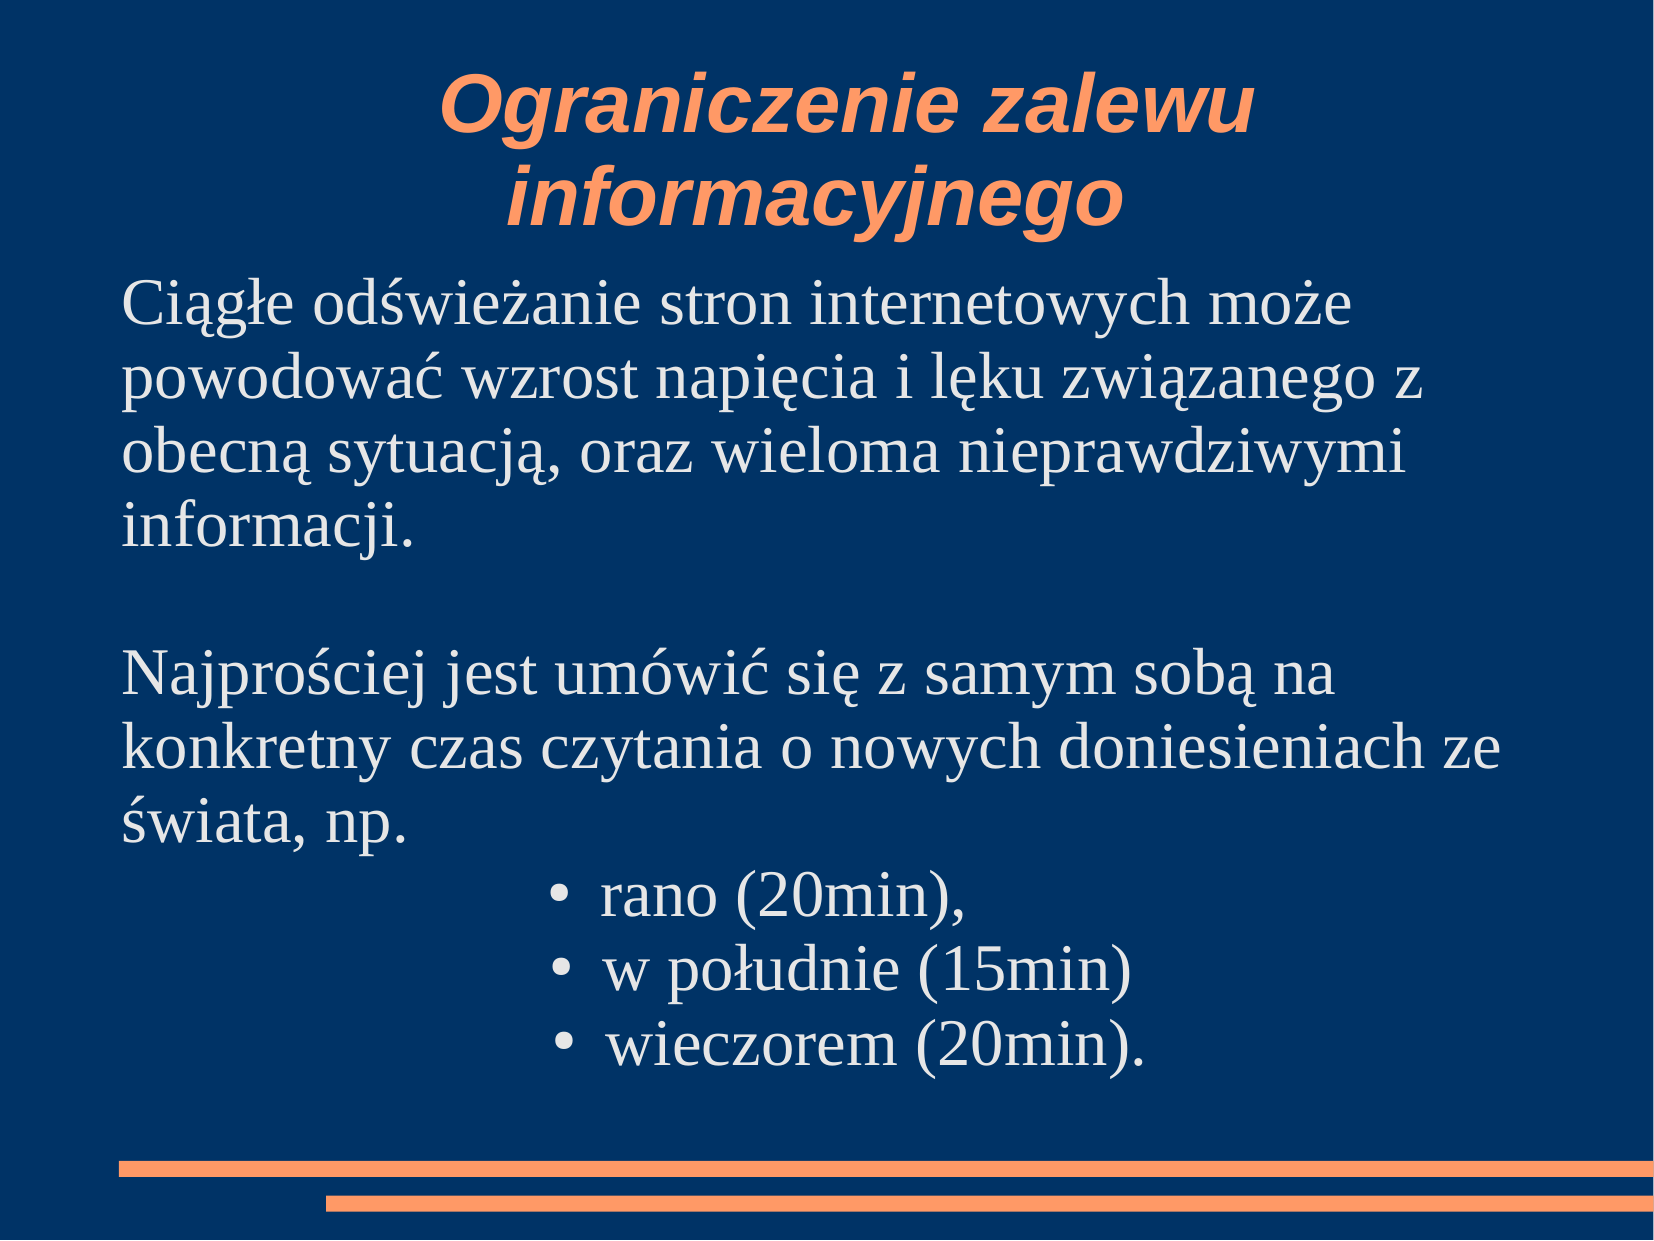

# Ograniczenie zalewu informacyjnego
Ciągłe odświeżanie stron internetowych może powodować wzrost napięcia i lęku związanego z obecną sytuacją, oraz wieloma nieprawdziwymi informacji.
Najprościej jest umówić się z samym sobą na konkretny czas czytania o nowych doniesieniach ze świata, np.
rano (20min),
w południe (15min)
wieczorem (20min).